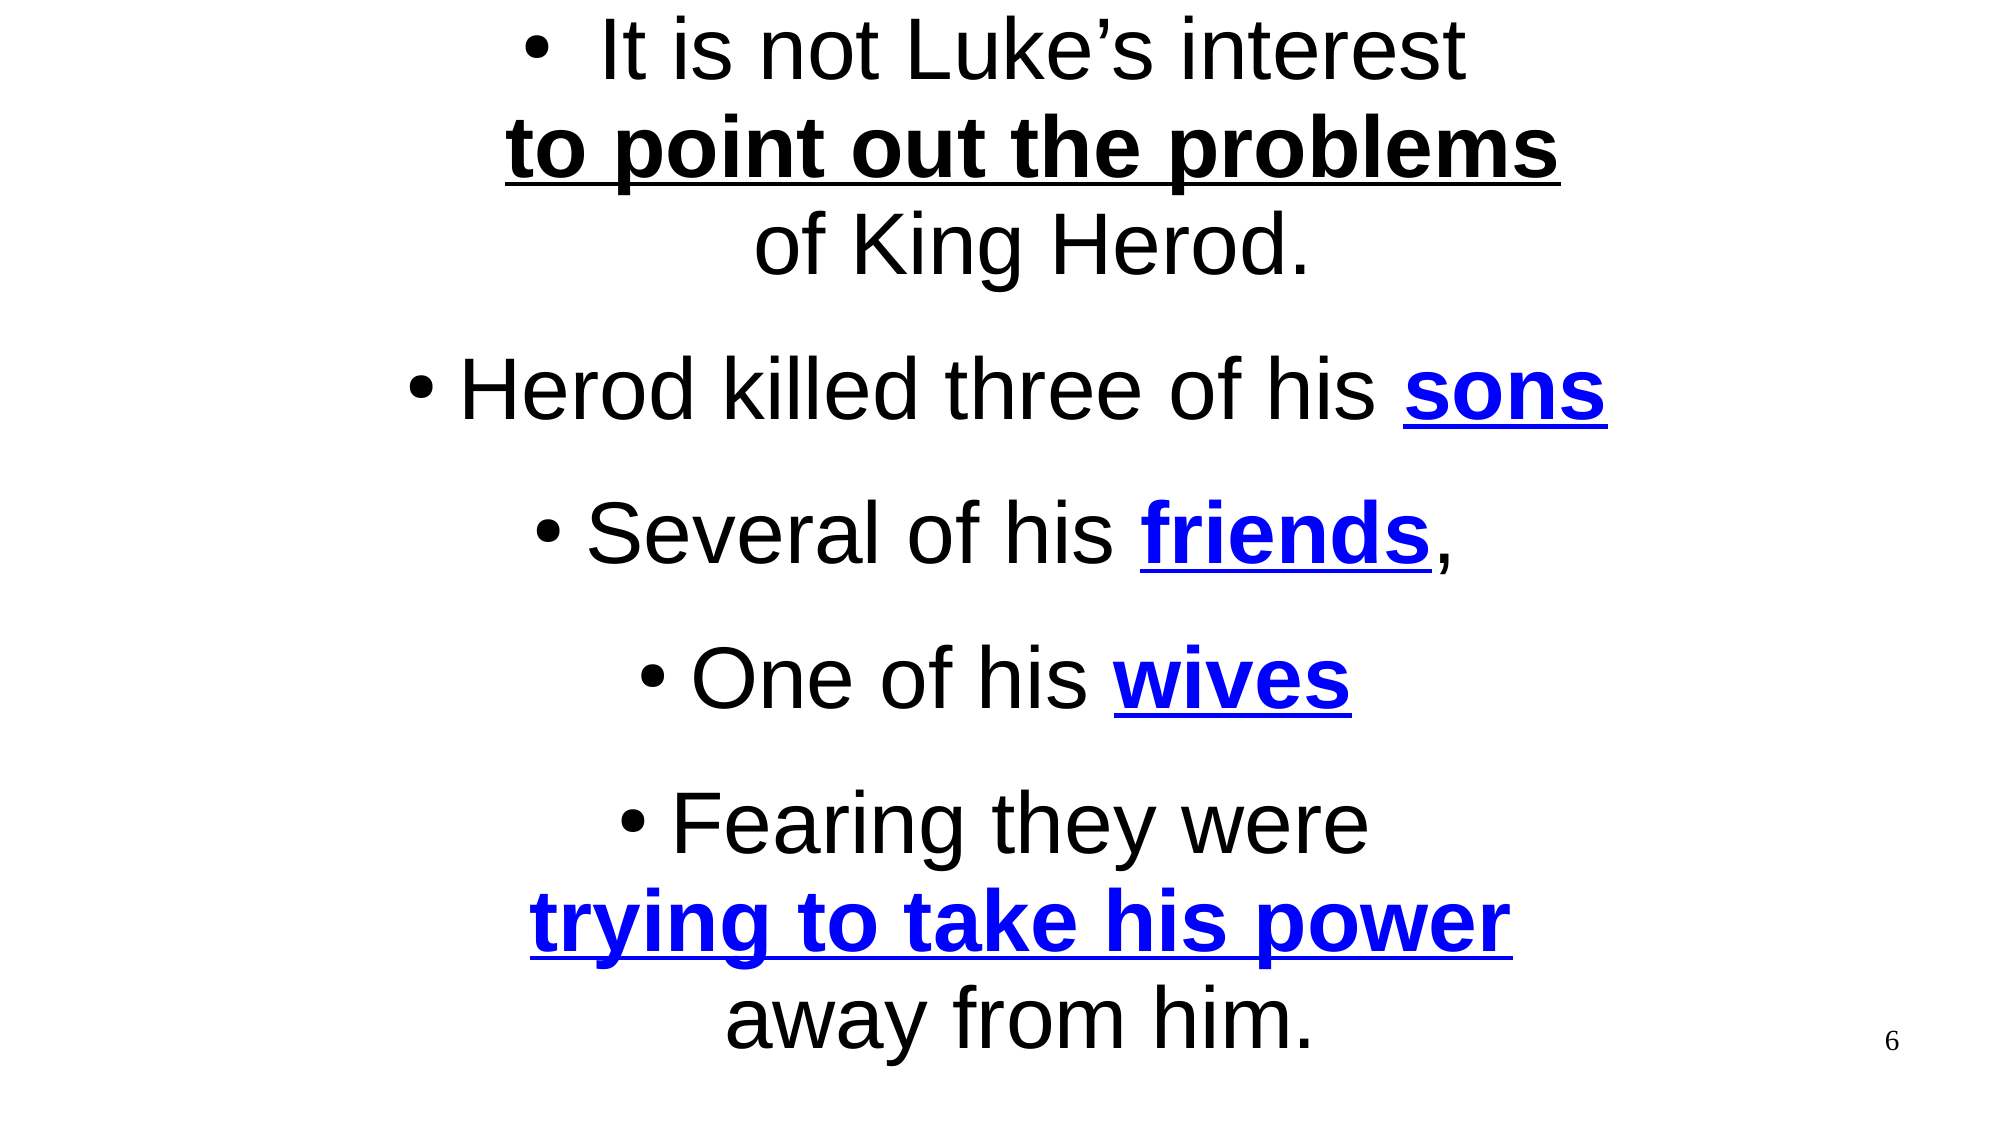

# It is not Luke’s interest to point out the problems of King Herod.
Herod killed three of his sons
Several of his friends,
One of his wives
Fearing they were
trying to take his power
away from him.
6